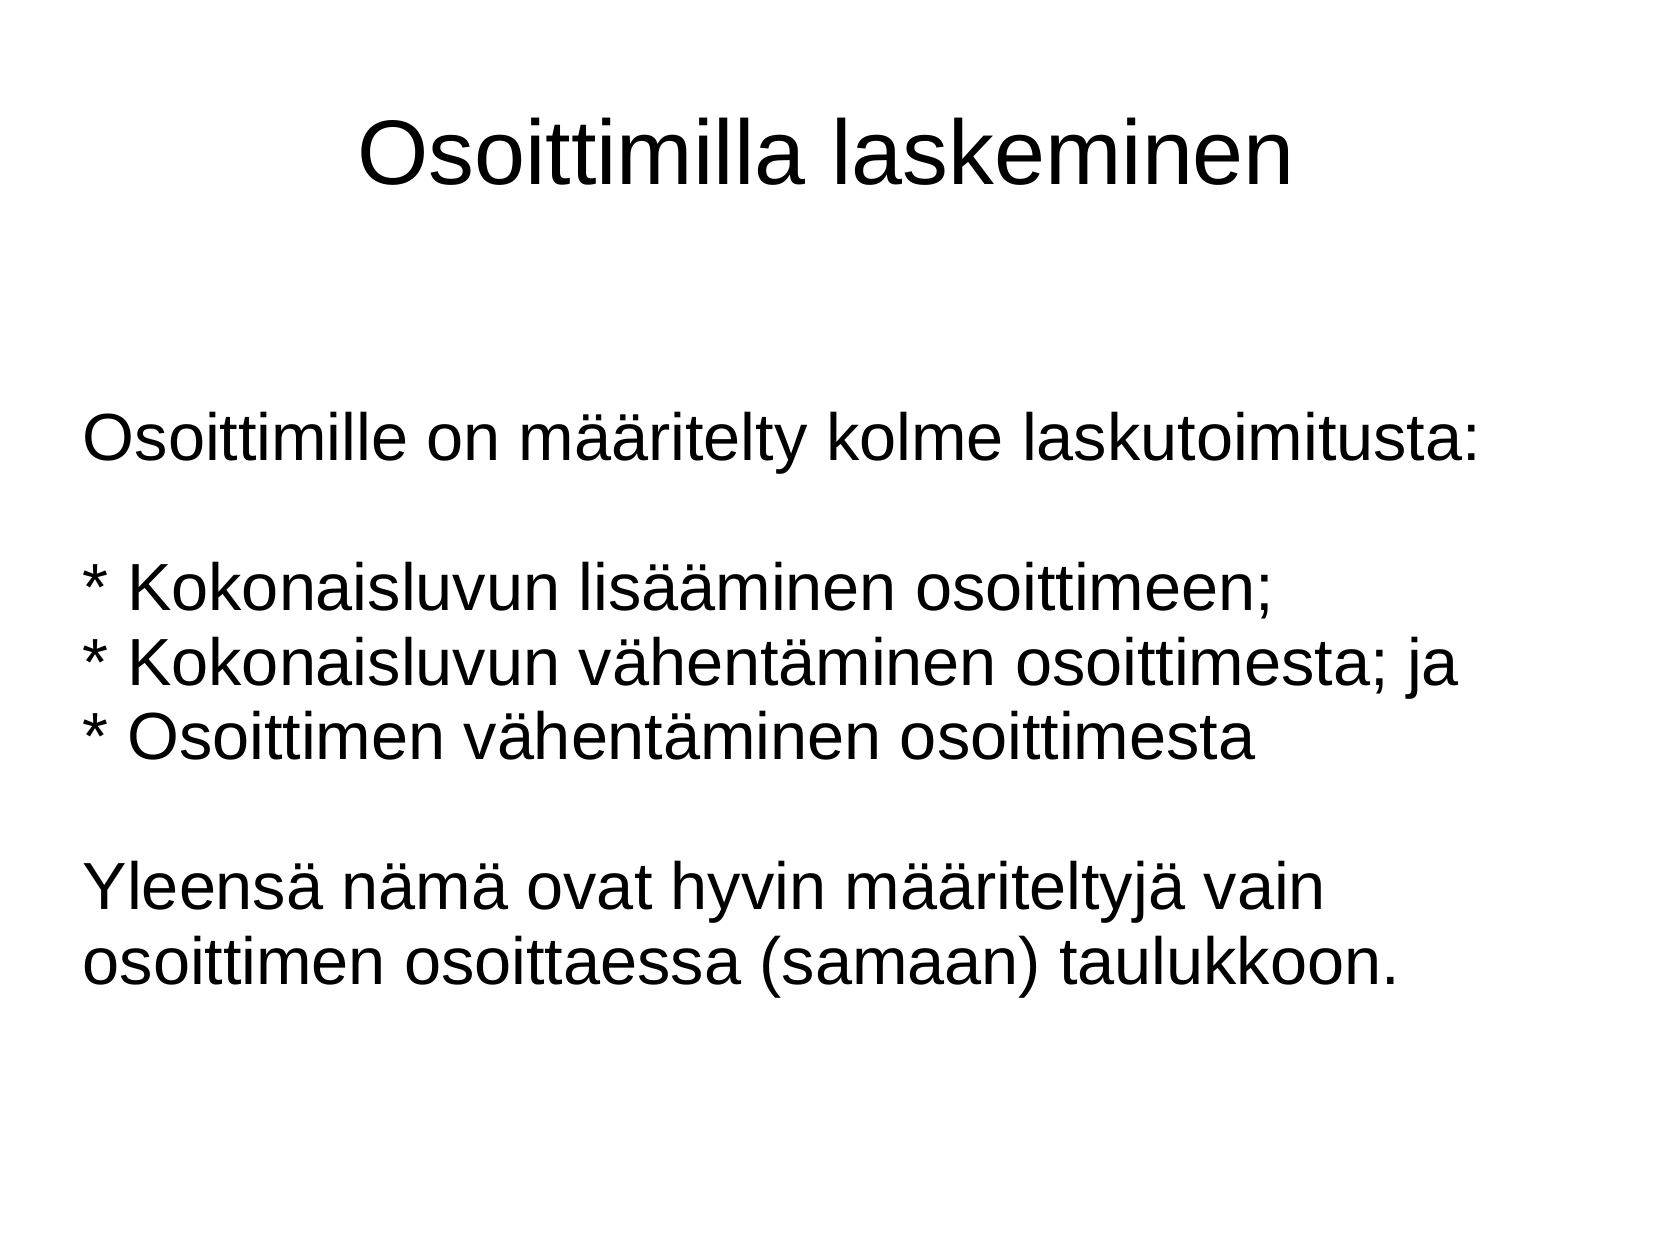

# Osoittimilla laskeminen
Osoittimille on määritelty kolme laskutoimitusta:
* Kokonaisluvun lisääminen osoittimeen;
* Kokonaisluvun vähentäminen osoittimesta; ja
* Osoittimen vähentäminen osoittimesta
Yleensä nämä ovat hyvin määriteltyjä vain osoittimen osoittaessa (samaan) taulukkoon.